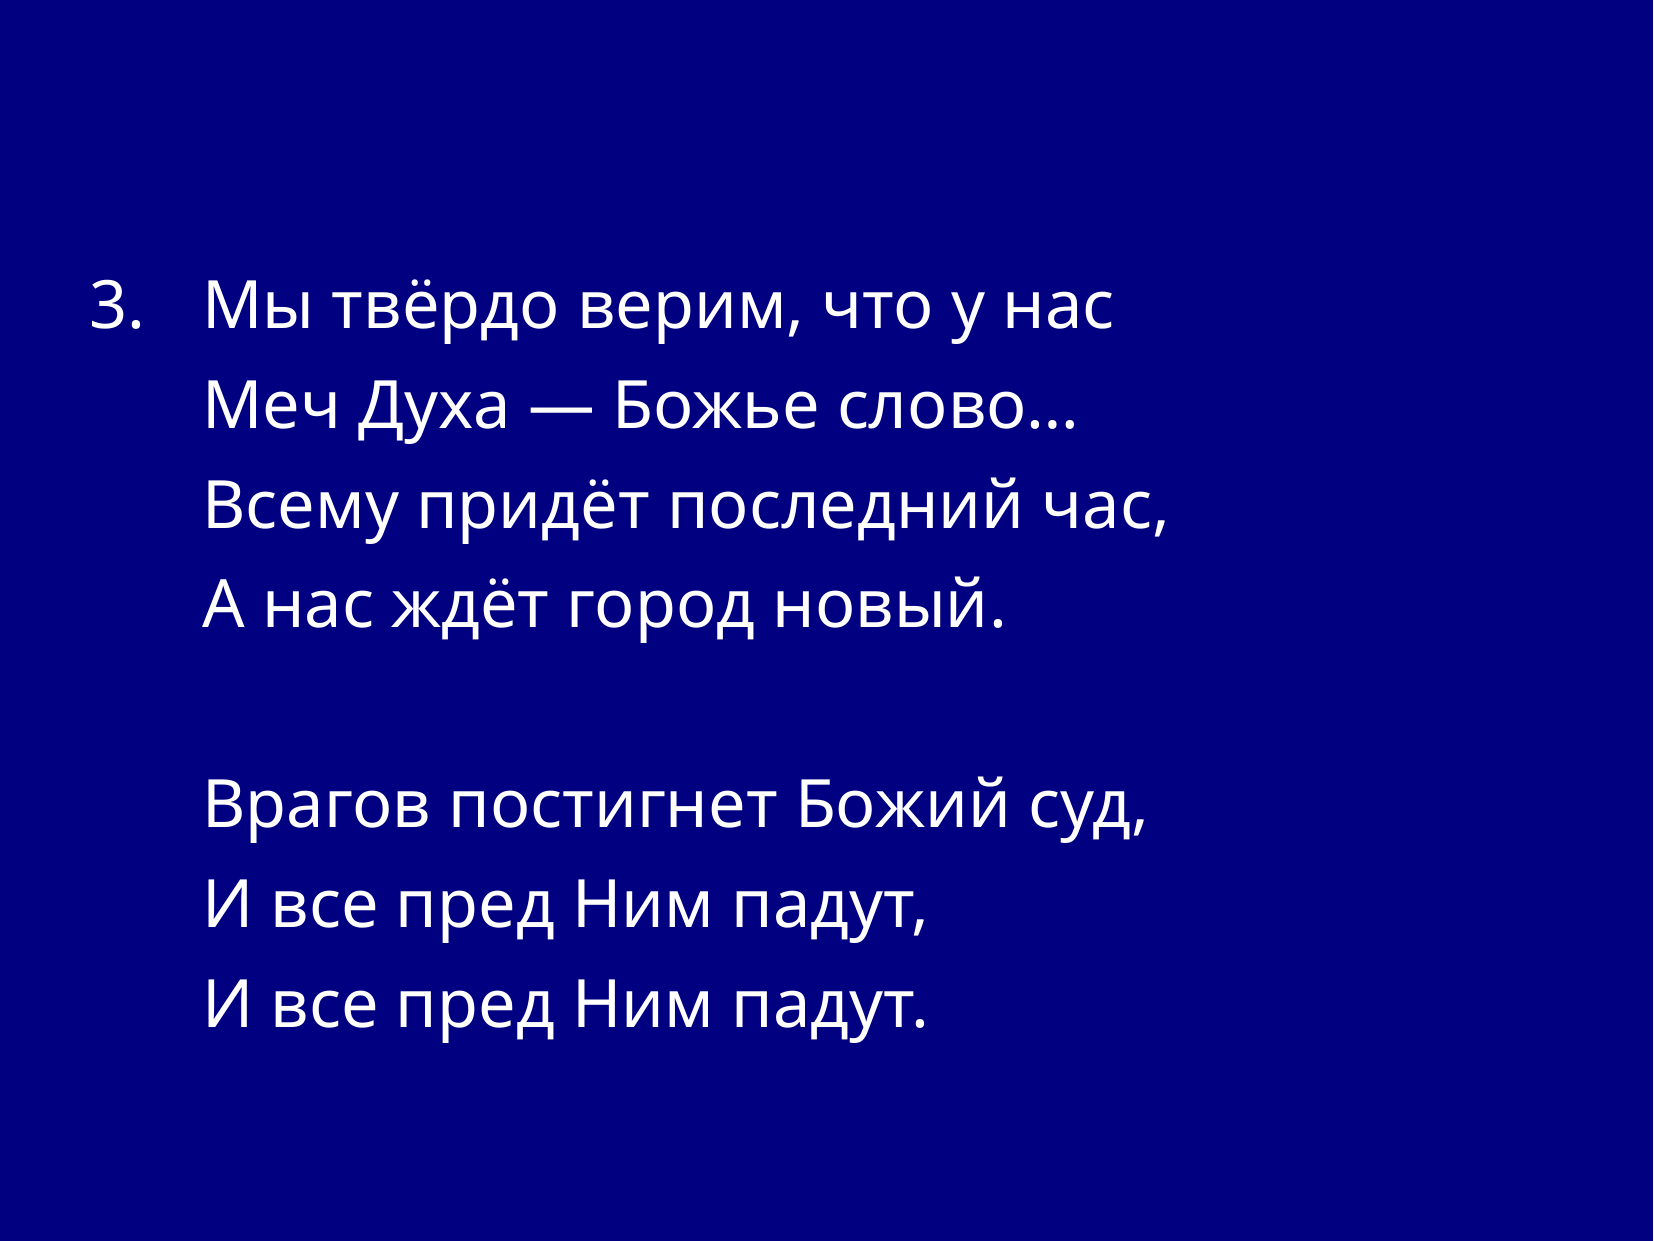

3.	Мы твёрдо верим, что у нас
	Меч Духа — Божье слово…
	Всему придёт последний час,
	А нас ждёт город новый.
	Врагов постигнет Божий суд,
	И все пред Ним падут,
	И все пред Ним падут.